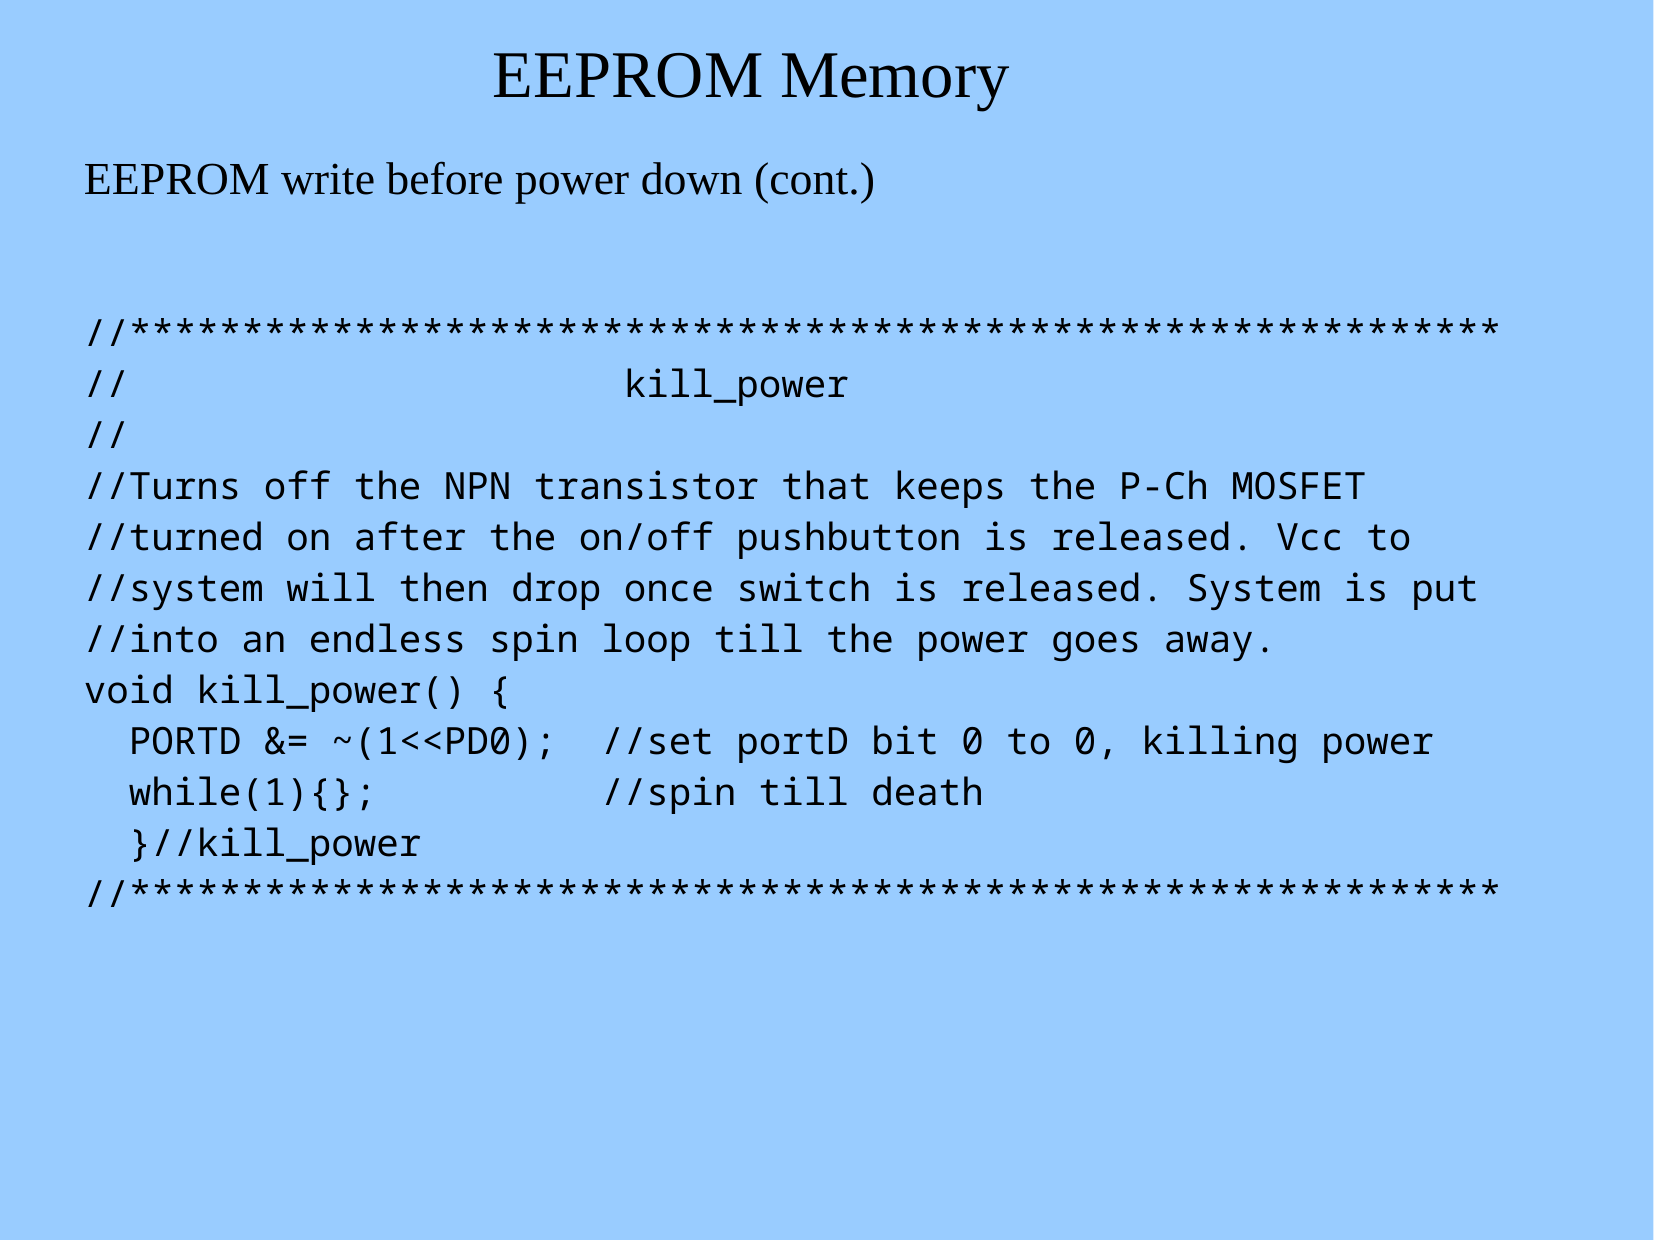

EEPROM Memory
EEPROM write before power down (cont.)
//*************************************************************
// kill_power
//
//Turns off the NPN transistor that keeps the P-Ch MOSFET
//turned on after the on/off pushbutton is released. Vcc to
//system will then drop once switch is released. System is put
//into an endless spin loop till the power goes away.
void kill_power() {
 PORTD &= ~(1<<PD0); //set portD bit 0 to 0, killing power
 while(1){}; //spin till death
 }//kill_power
//*************************************************************